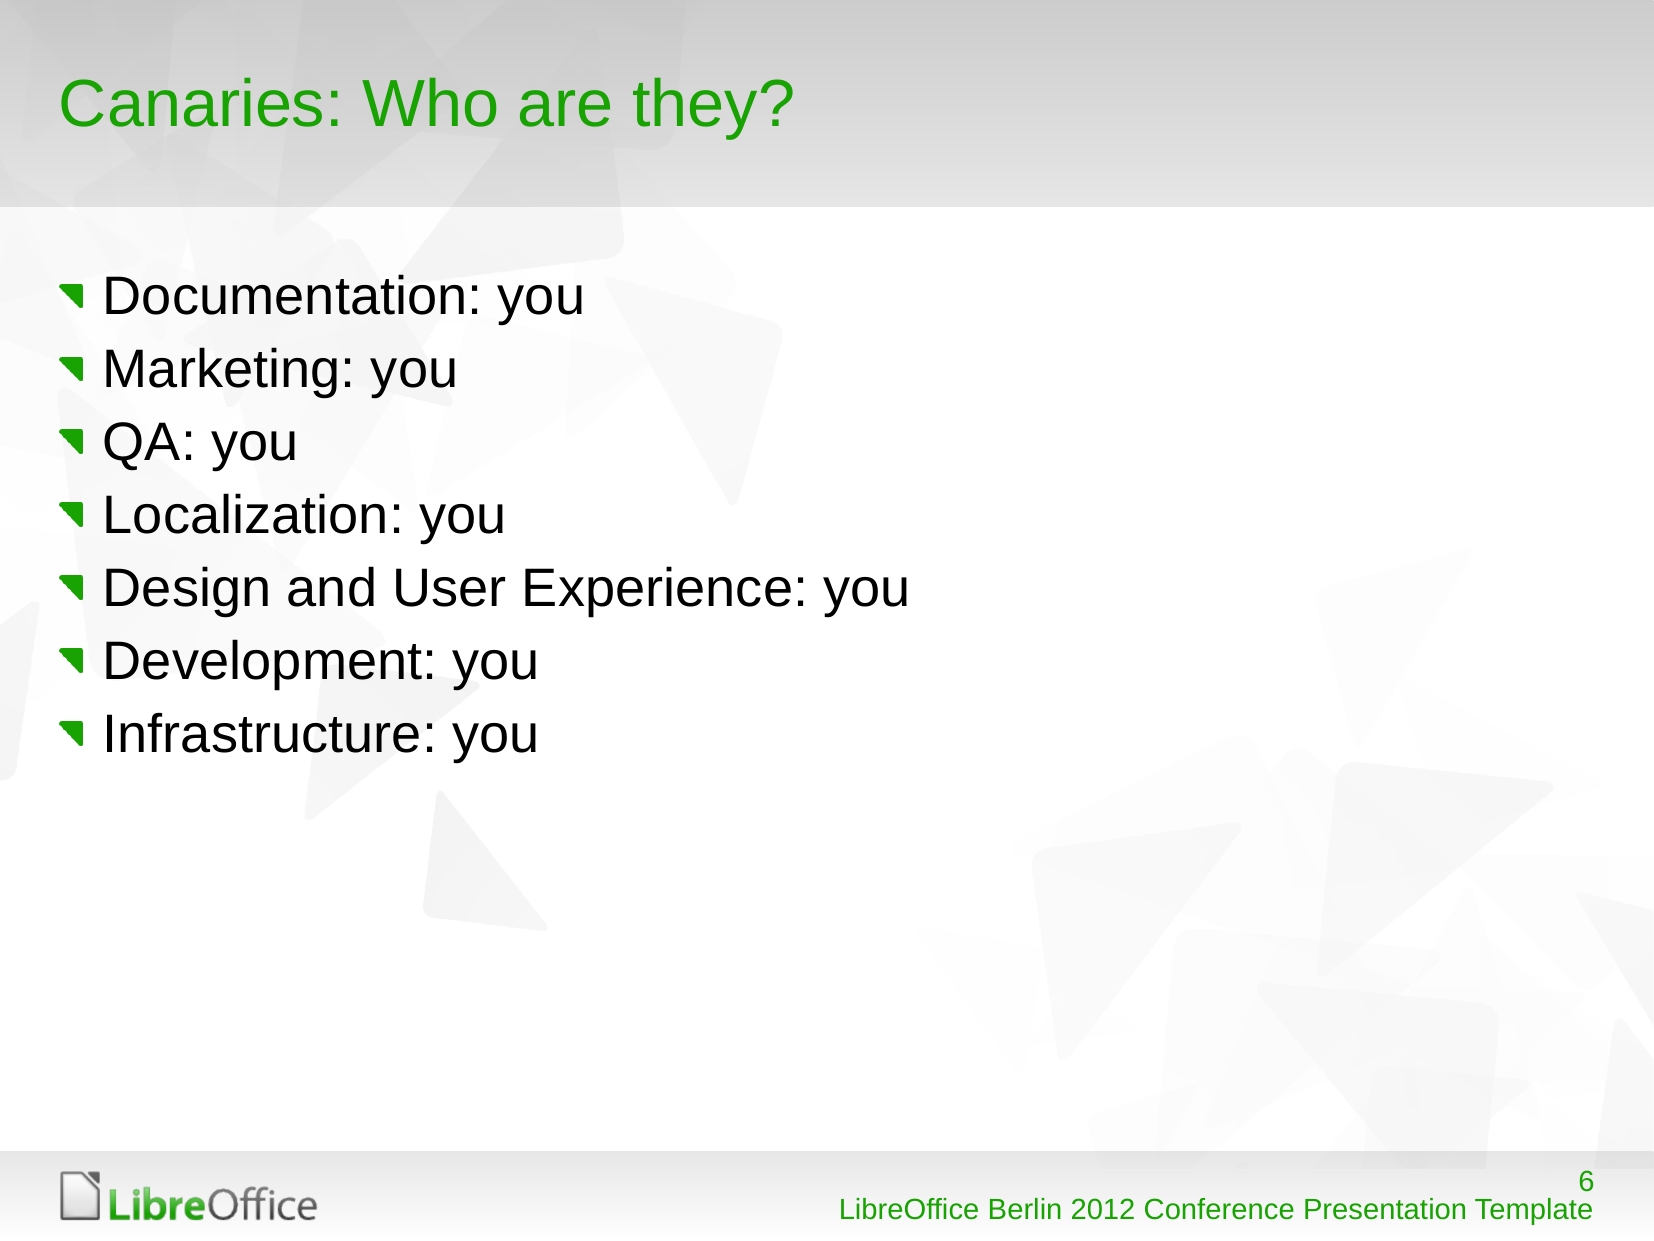

# Canaries: Who are they?
Documentation: you
Marketing: you
QA: you
Localization: you
Design and User Experience: you
Development: you
Infrastructure: you
6
LibreOffice Berlin 2012 Conference Presentation Template